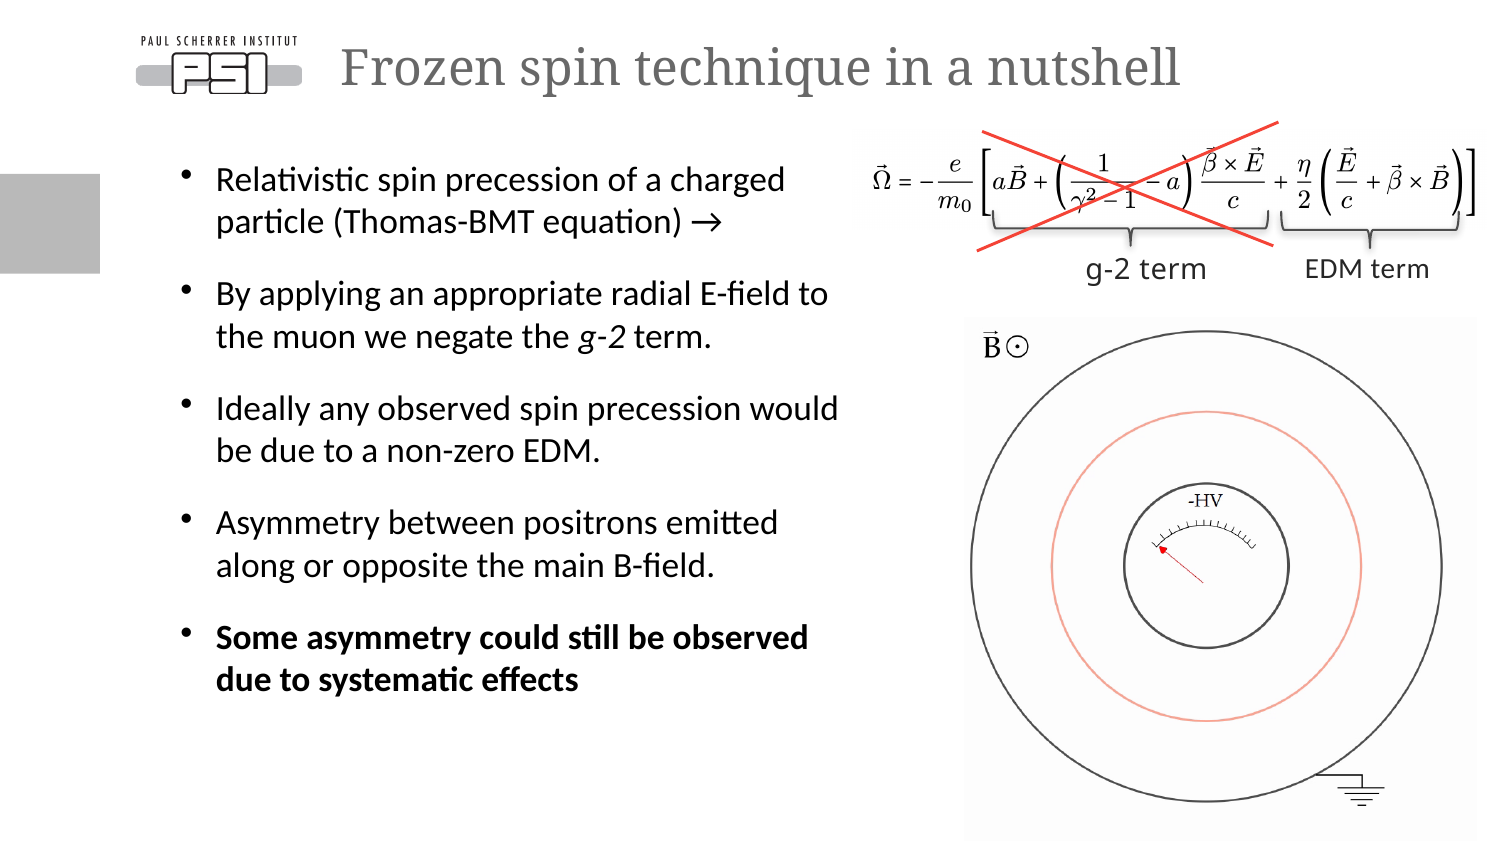

# Frozen spin technique in a nutshell
EDM term
g-2 term
Relativistic spin precession of a charged particle (Thomas-BMT equation) →
By applying an appropriate radial E-field to the muon we negate the g-2 term.
Ideally any observed spin precession would be due to a non-zero EDM.
Asymmetry between positrons emitted along or opposite the main B-field.
Some asymmetry could still be observed due to systematic effects